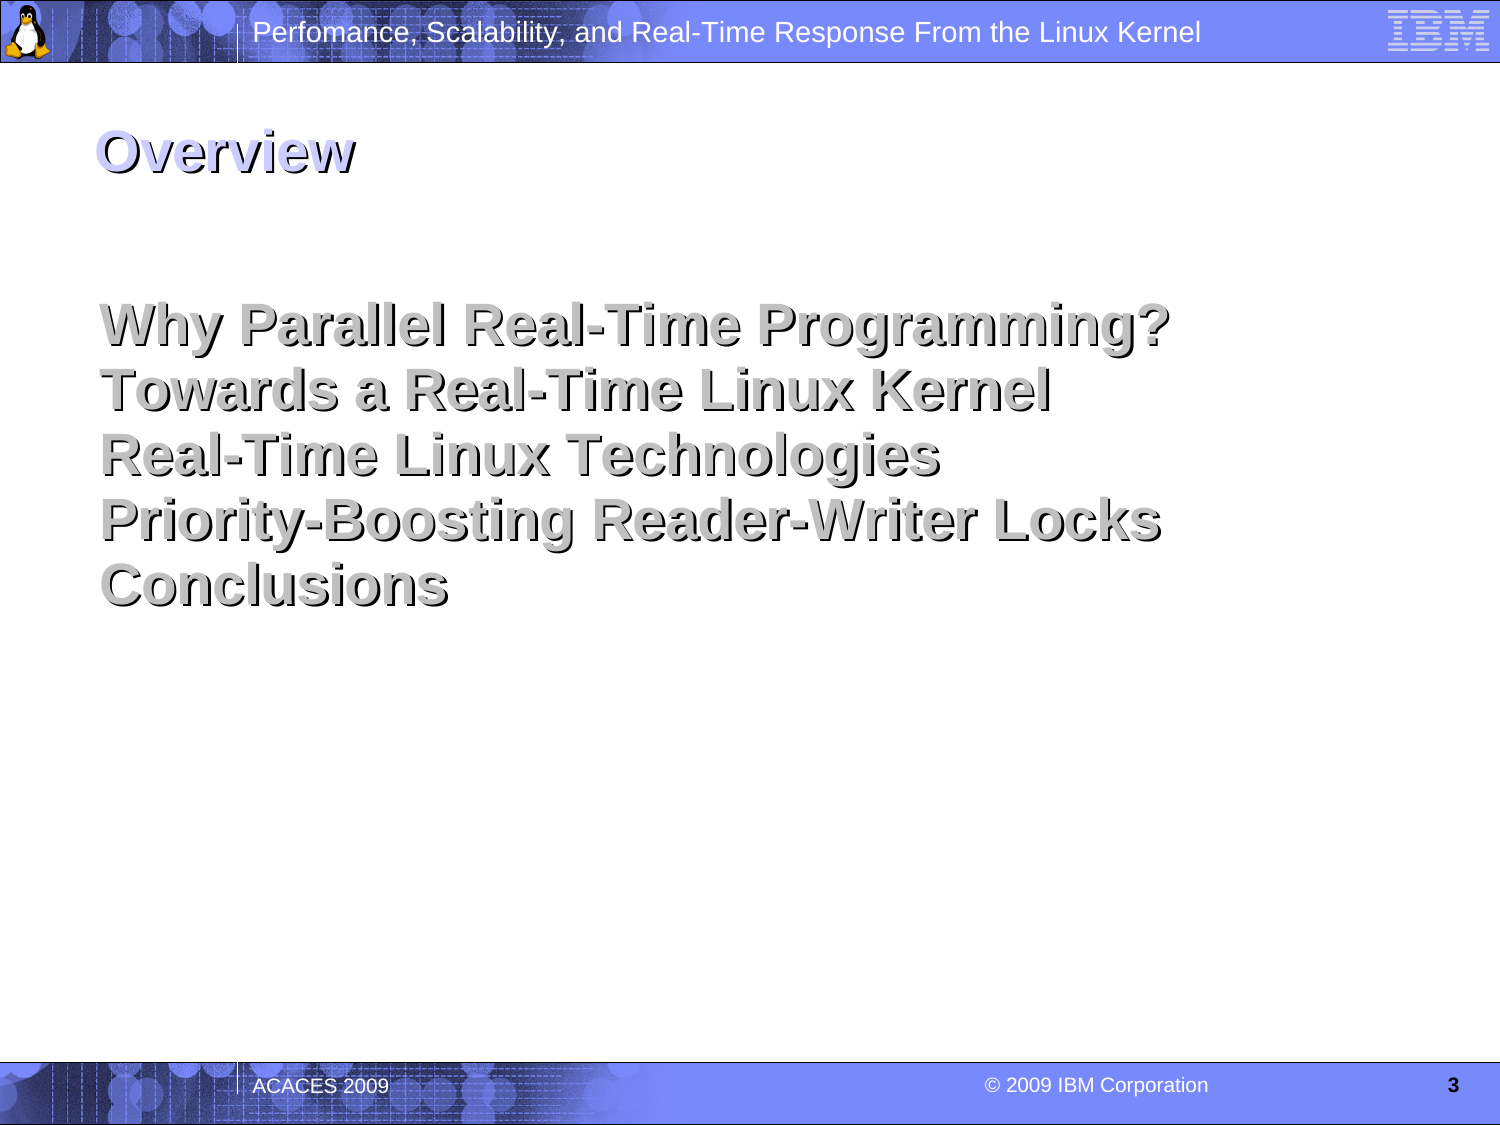

# Overview
Why Parallel Real-Time Programming?
Towards a Real-Time Linux Kernel
Real-Time Linux Technologies
Priority-Boosting Reader-Writer Locks
Conclusions
3